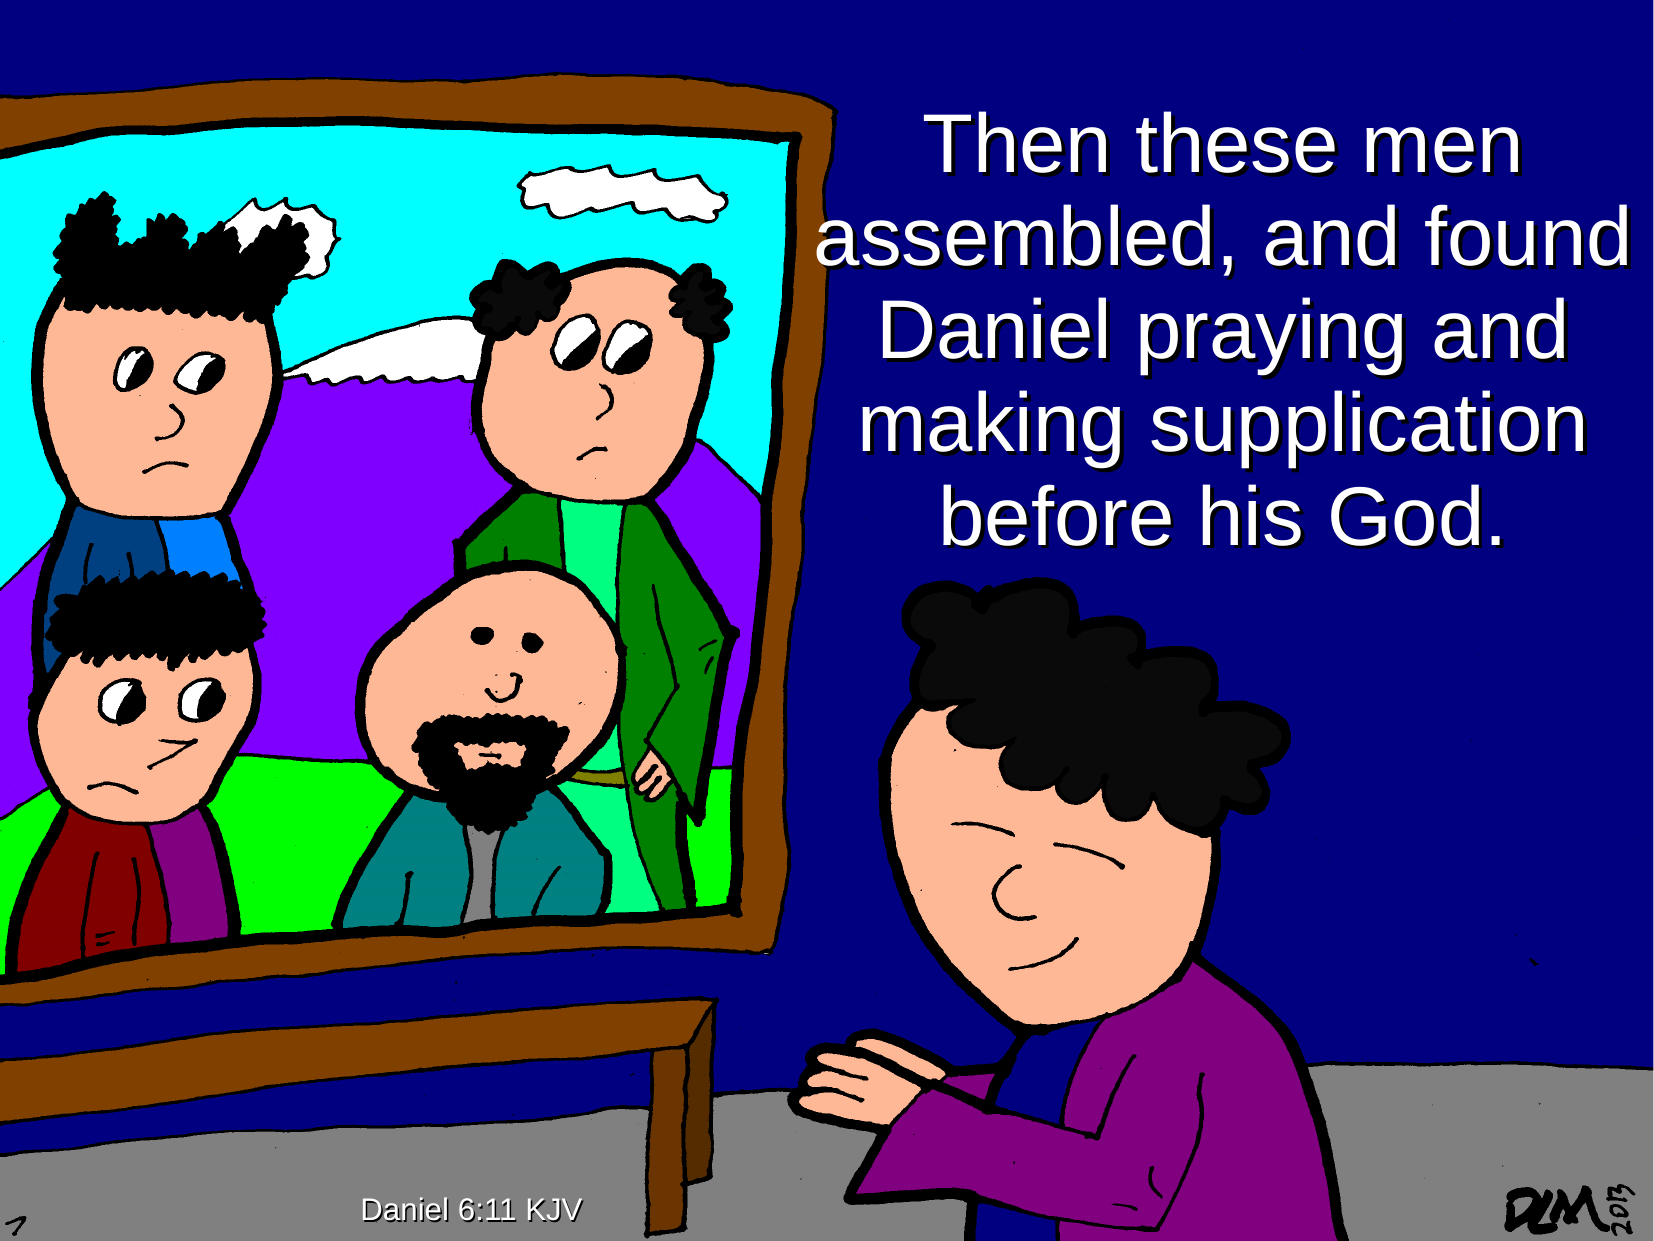

Then these men assembled, and found Daniel praying and making supplication before his God.
Daniel 6:11 KJV